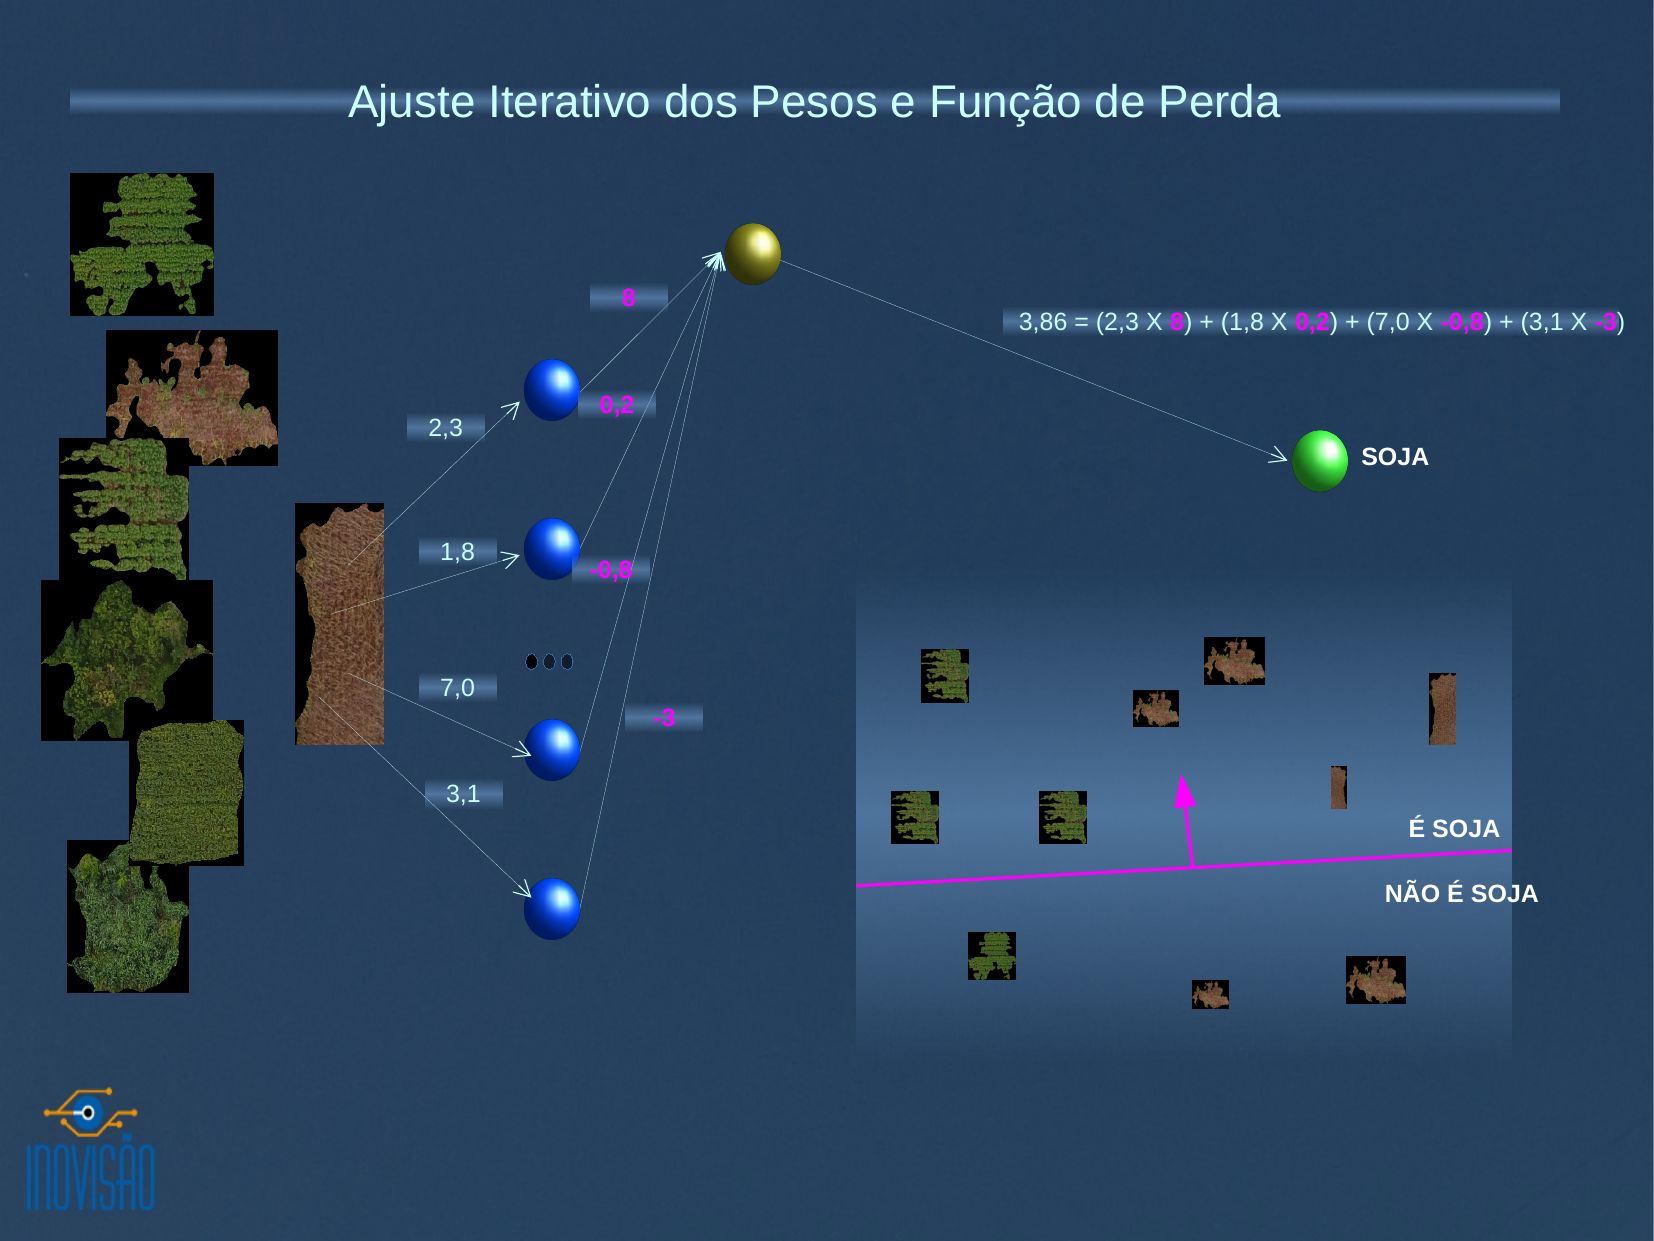

Ajuste Iterativo dos Pesos e Função de Perda
8
3,86 = (2,3 X 8) + (1,8 X 0,2) + (7,0 X -0,8) + (3,1 X -3)
0,2
2,3
SOJA
1,8
-0,8
7,0
-3
3,1
É SOJA
NÃO É SOJA